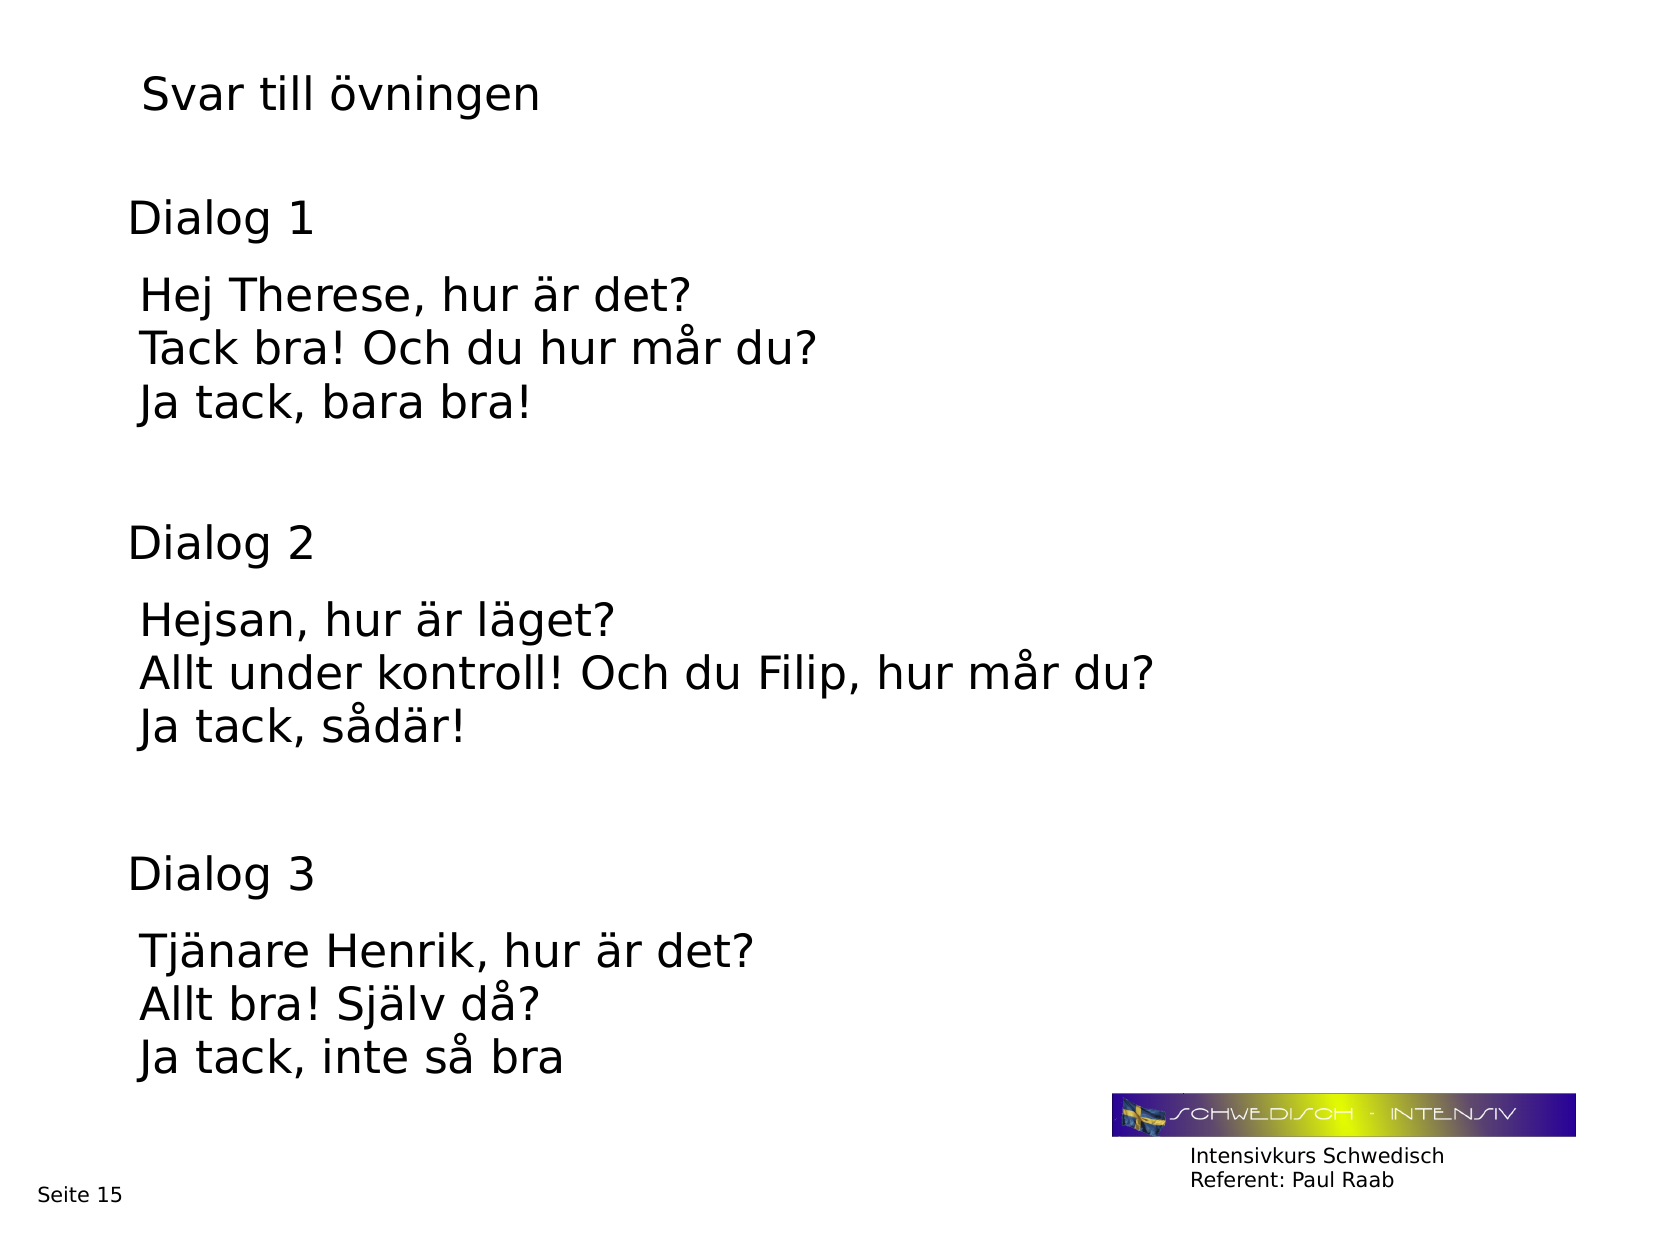

Svar till övningen
Dialog 1
Hej Therese, hur är det?
Tack bra! Och du hur mår du?
Ja tack, bara bra!
Dialog 2
Hejsan, hur är läget?
Allt under kontroll! Och du Filip, hur mår du?
Ja tack, sådär!
Dialog 3
Tjänare Henrik, hur är det?
Allt bra! Själv då?
Ja tack, inte så bra